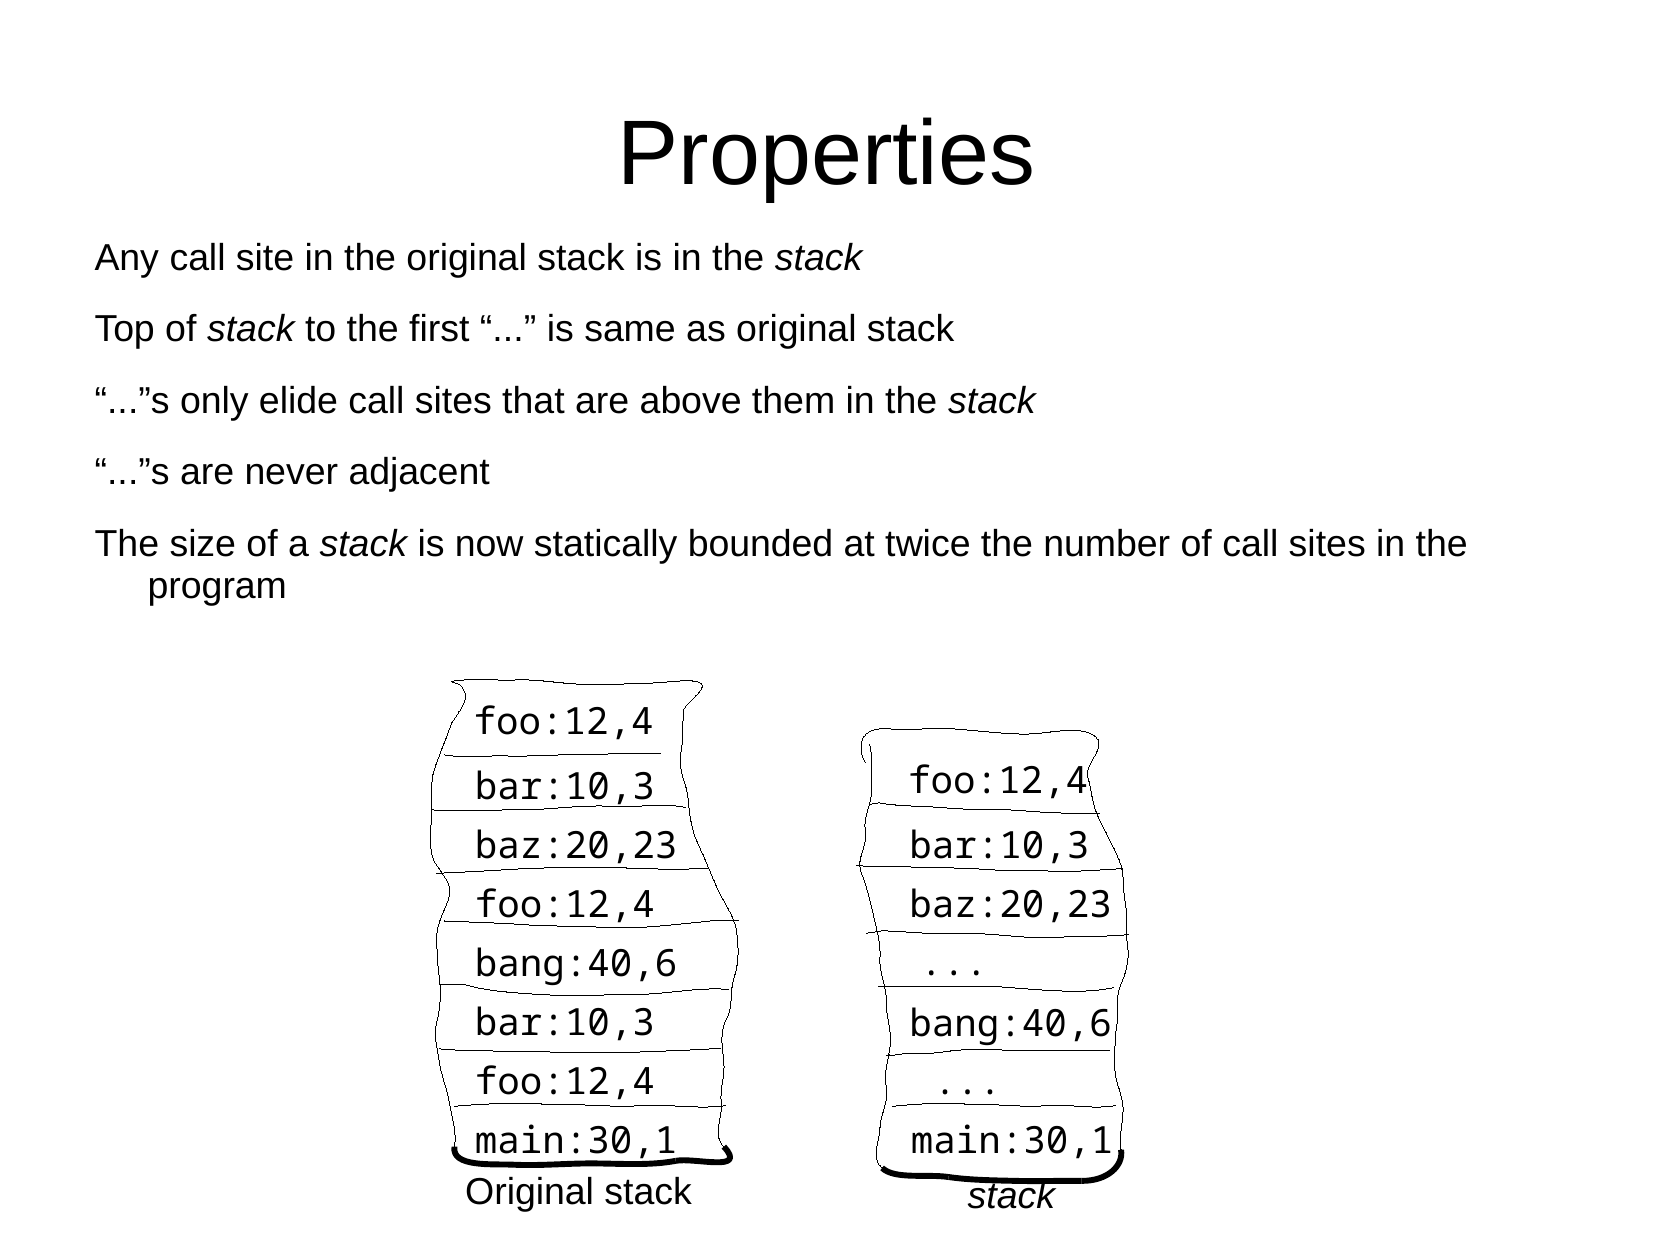

# Properties
Any call site in the original stack is in the stack
Top of stack to the first “...” is same as original stack
“...”s only elide call sites that are above them in the stack
“...”s are never adjacent
The size of a stack is now statically bounded at twice the number of call sites in the program
foo:12,4
foo:12,4
bar:10,3
baz:20,23
bar:10,3
foo:12,4
baz:20,23
...
bang:40,6
bar:10,3
bang:40,6
foo:12,4
...
main:30,1
main:30,1
Original stack
stack